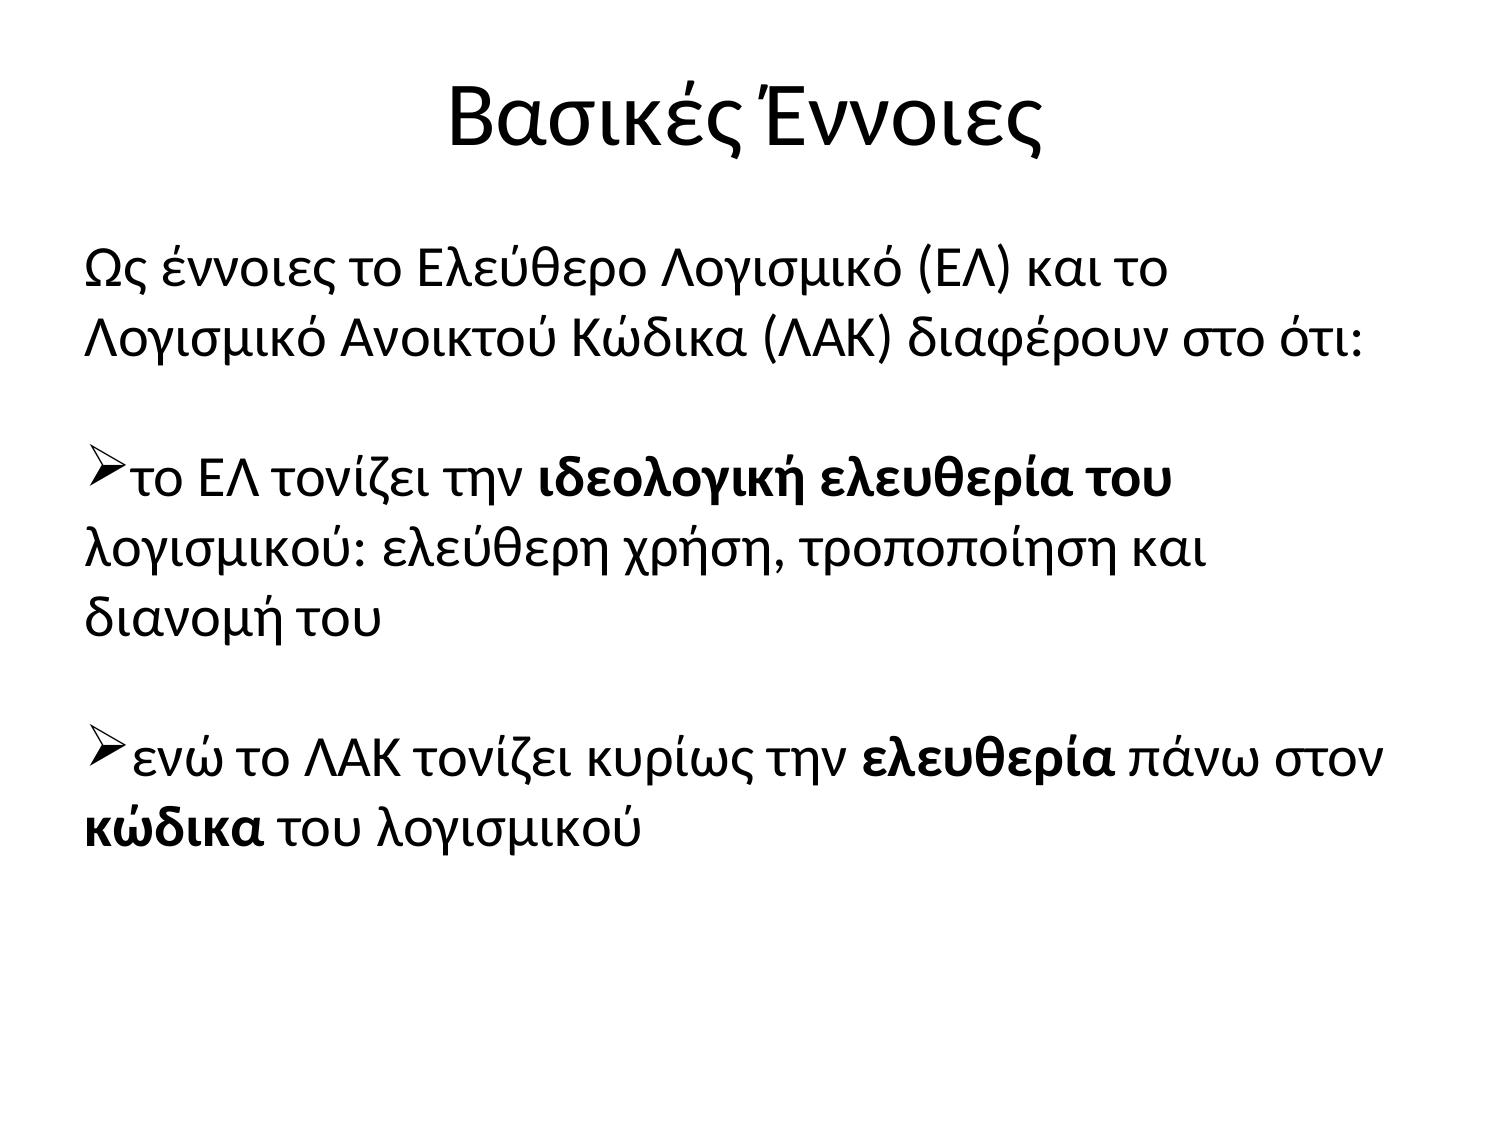

17/5/2013
Θεματα ΚτΠ/Γ
Βασικές Έννοιες
Ως έννοιες το Ελεύθερο Λογισμικό (ΕΛ) και το Λογισμικό Ανοικτού Κώδικα (ΛΑΚ) διαφέρουν στο ότι:
το ΕΛ τονίζει την ιδεολογική ελευθερία του λογισμικού: ελεύθερη χρήση, τροποποίηση και διανομή του
ενώ το ΛΑΚ τονίζει κυρίως την ελευθερία πάνω στον κώδικα του λογισμικού